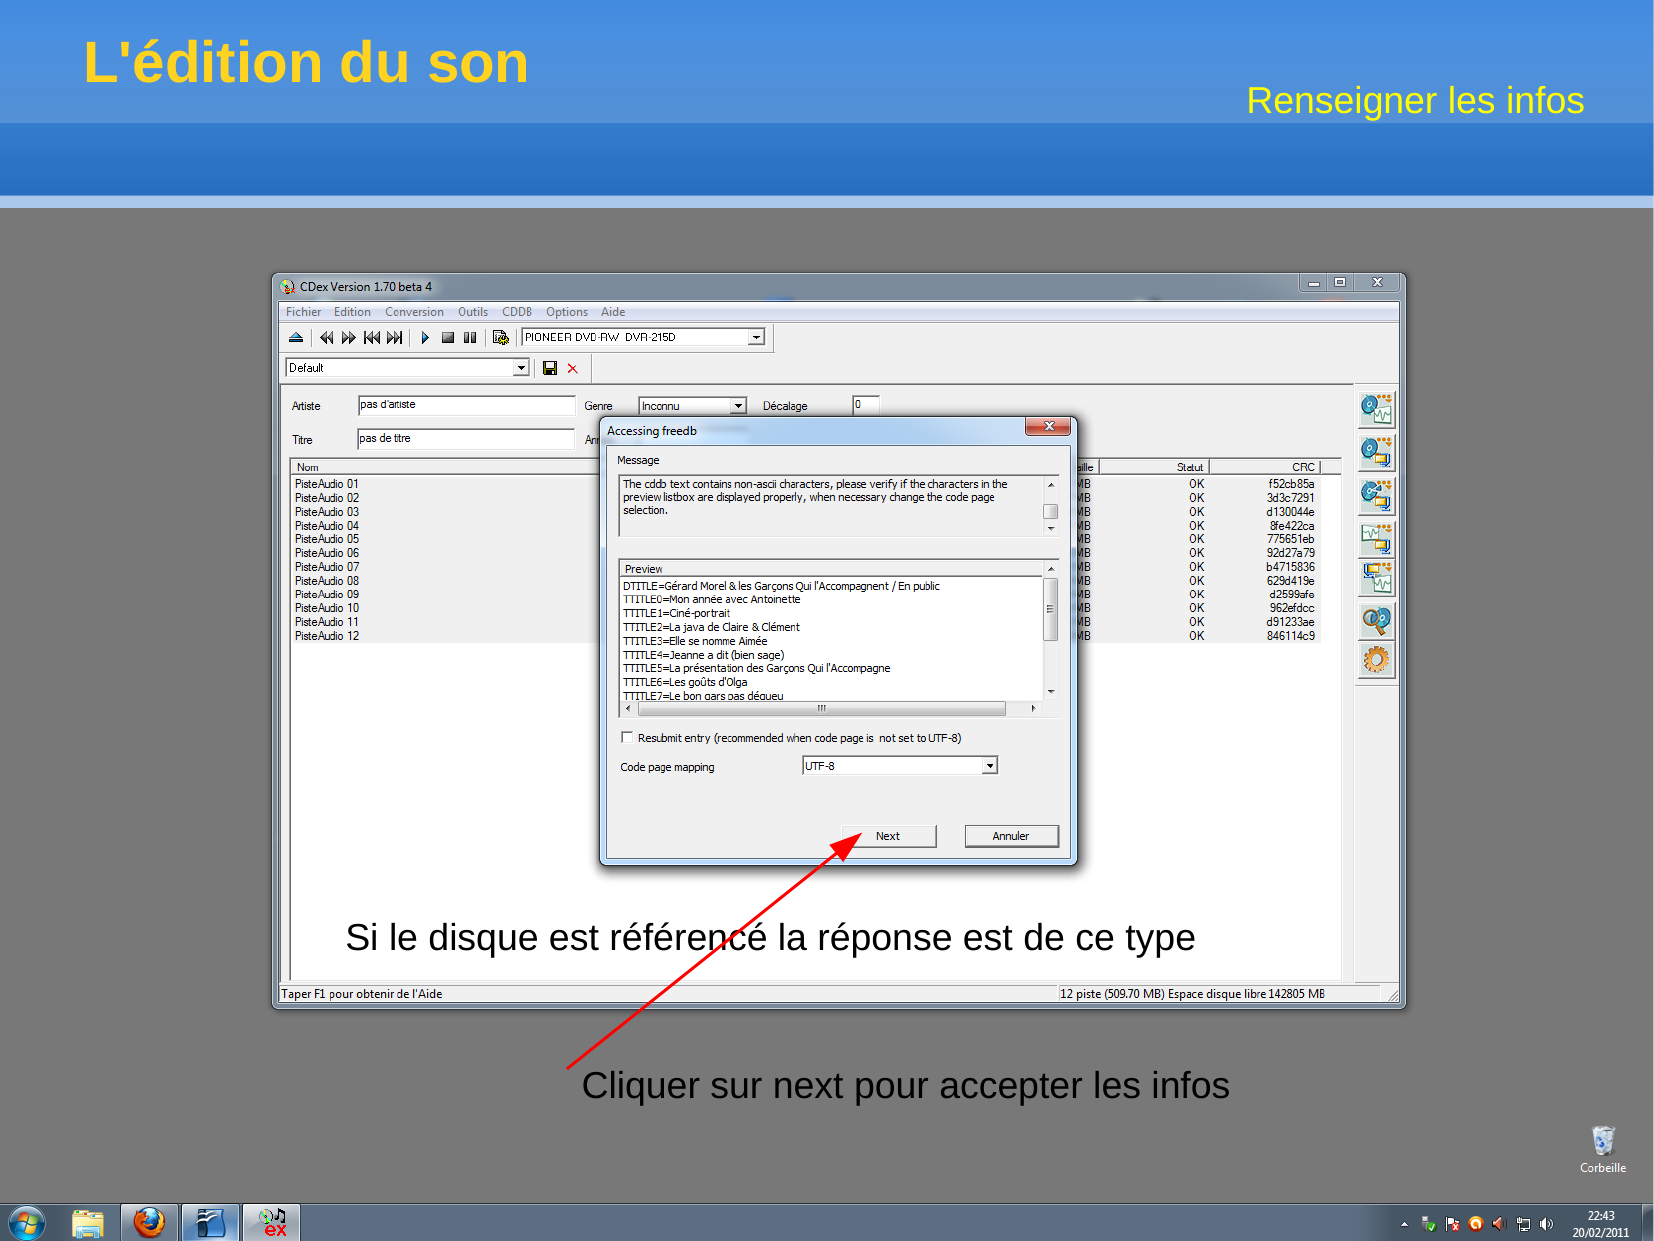

L'édition du son
 Renseigner les infos
#
Si le disque est référencé la réponse est de ce type
Cliquer sur next pour accepter les infos